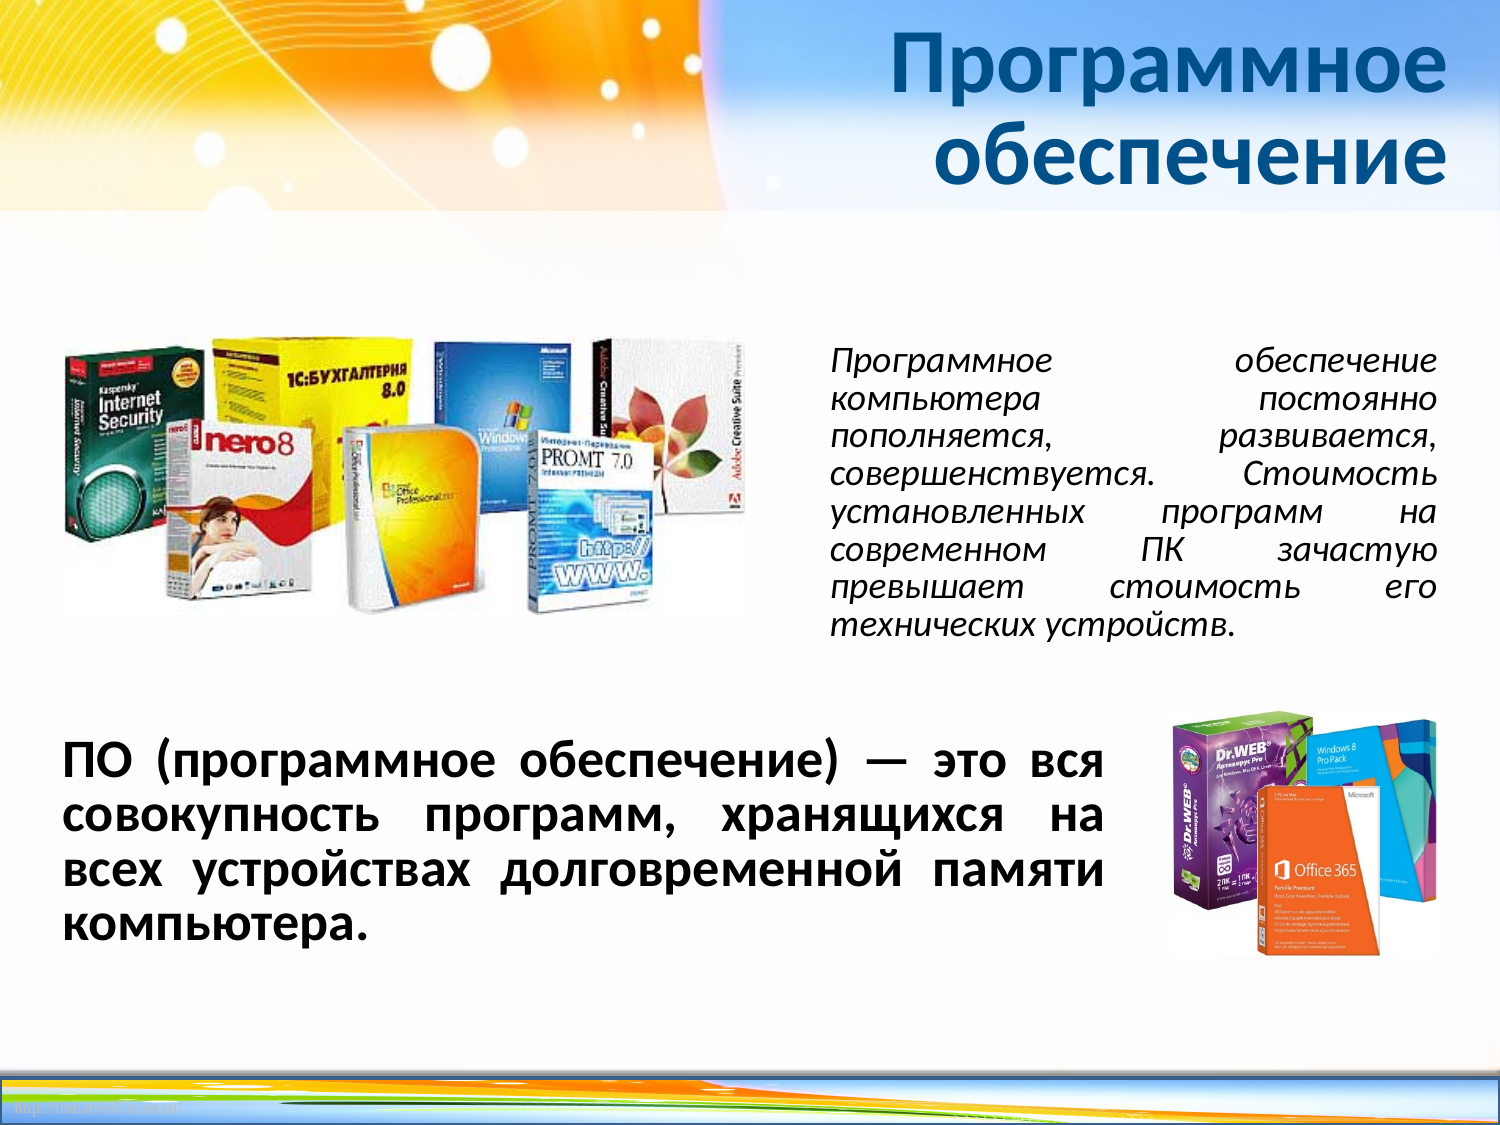

# Программное обеспечение
Программное обеспечение компьютера постоянно пополняется, развивается, совершенствуется. Стоимость установленных программ на современном ПК зачастую превышает стоимость его технических устройств.
ПО (программное обеспечение) — это вся совокупность программ, хранящихся на всех устройствах долговременной памяти компьютера.